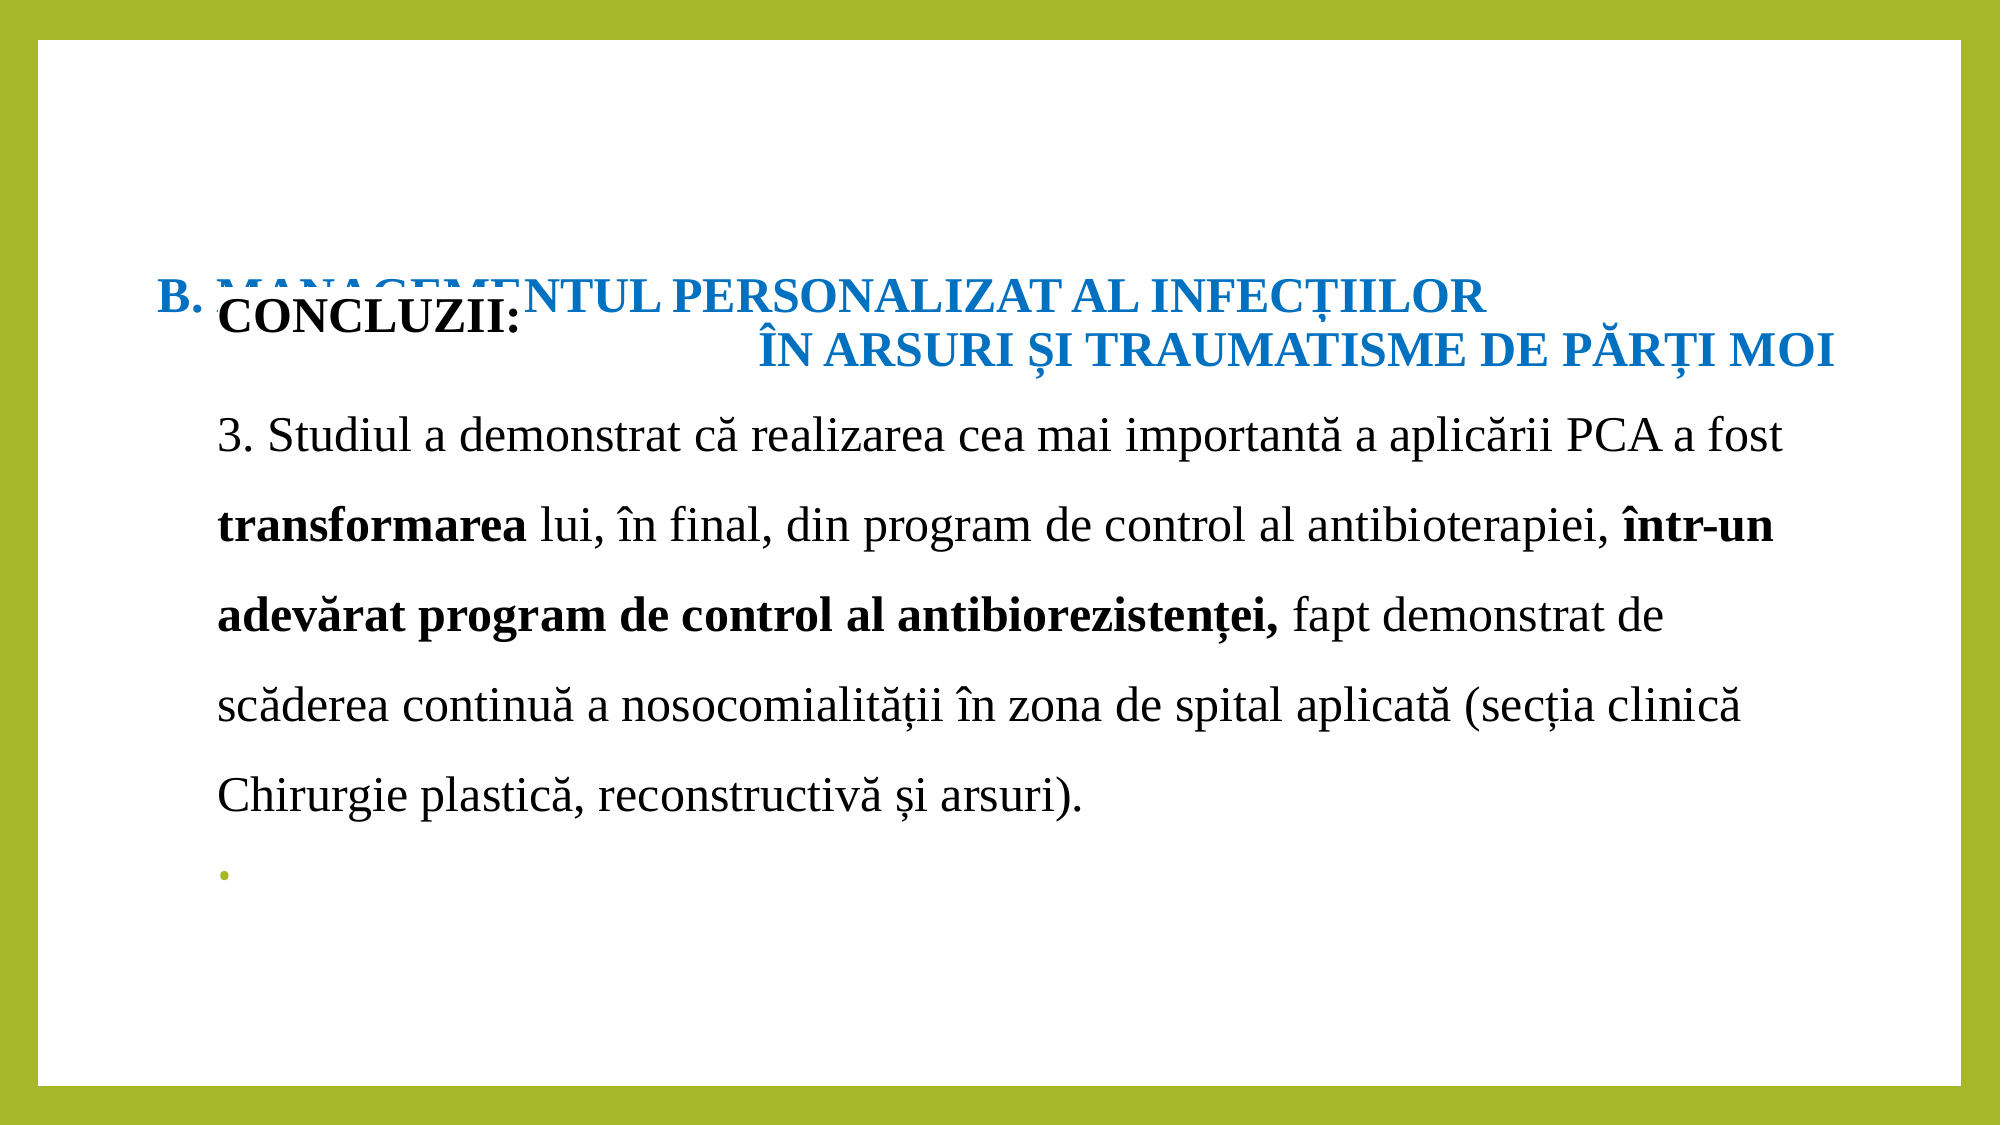

# B. MANAGEMENTUL PERSONALIZAT AL INFECȚIILOR ÎN ARSURI ȘI TRAUMATISME DE PĂRȚI MOI
CONCLUZII:
3. Studiul a demonstrat că realizarea cea mai importantă a aplicării PCA a fost transformarea lui, în final, din program de control al antibioterapiei, într-un adevărat program de control al antibiorezistenței, fapt demonstrat de scăderea continuă a nosocomialității în zona de spital aplicată (secția clinică Chirurgie plastică, reconstructivă și arsuri).